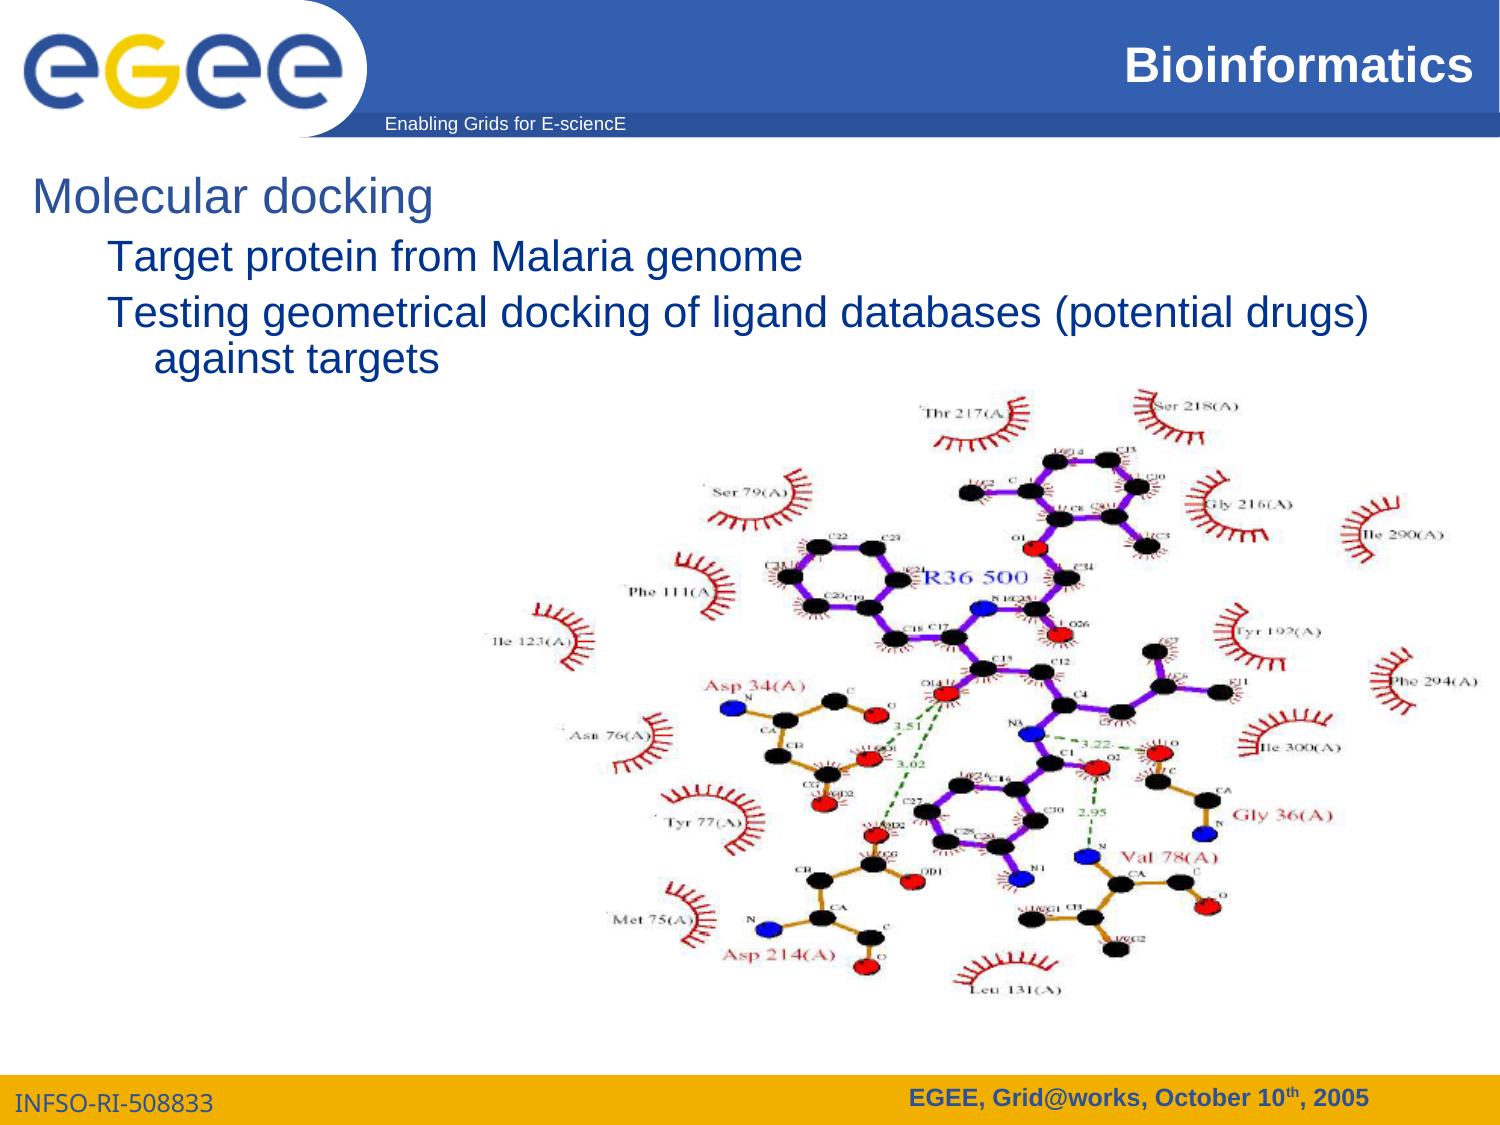

# Bioinformatics
Molecular docking
Target protein from Malaria genome
Testing geometrical docking of ligand databases (potential drugs) against targets
MIE 2005 Healthgrid workshop, Geneva, August 2005